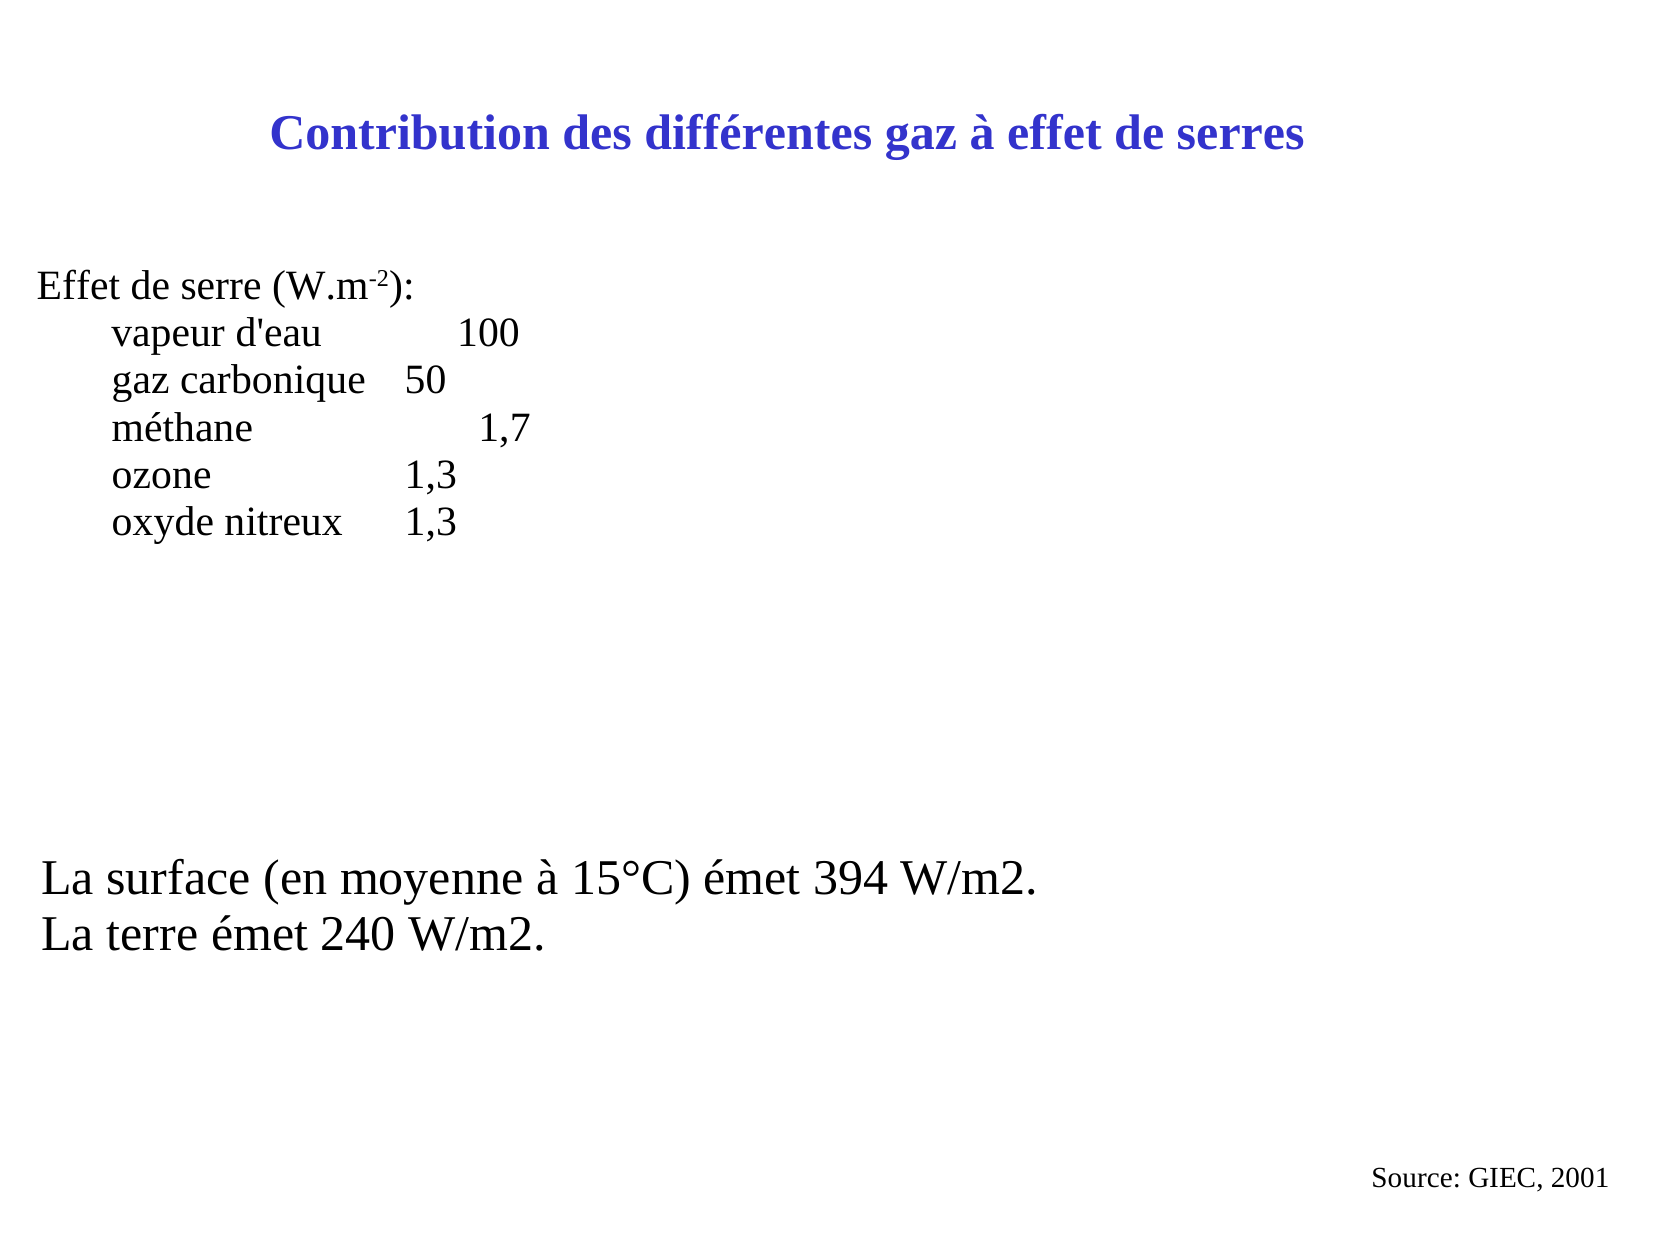

# Contribution des différentes gaz à effet de serres
Effet de serre (W.m-2):
	 vapeur d'eau 	 100
gaz carbonique 	50
méthane 			1,7
ozone 			1,3
oxyde nitreux 	1,3
Perturbations anthropiques:
La surface (en moyenne à 15°C) émet 394 W/m2.
La terre émet 240 W/m2.
Source: GIEC, 2001